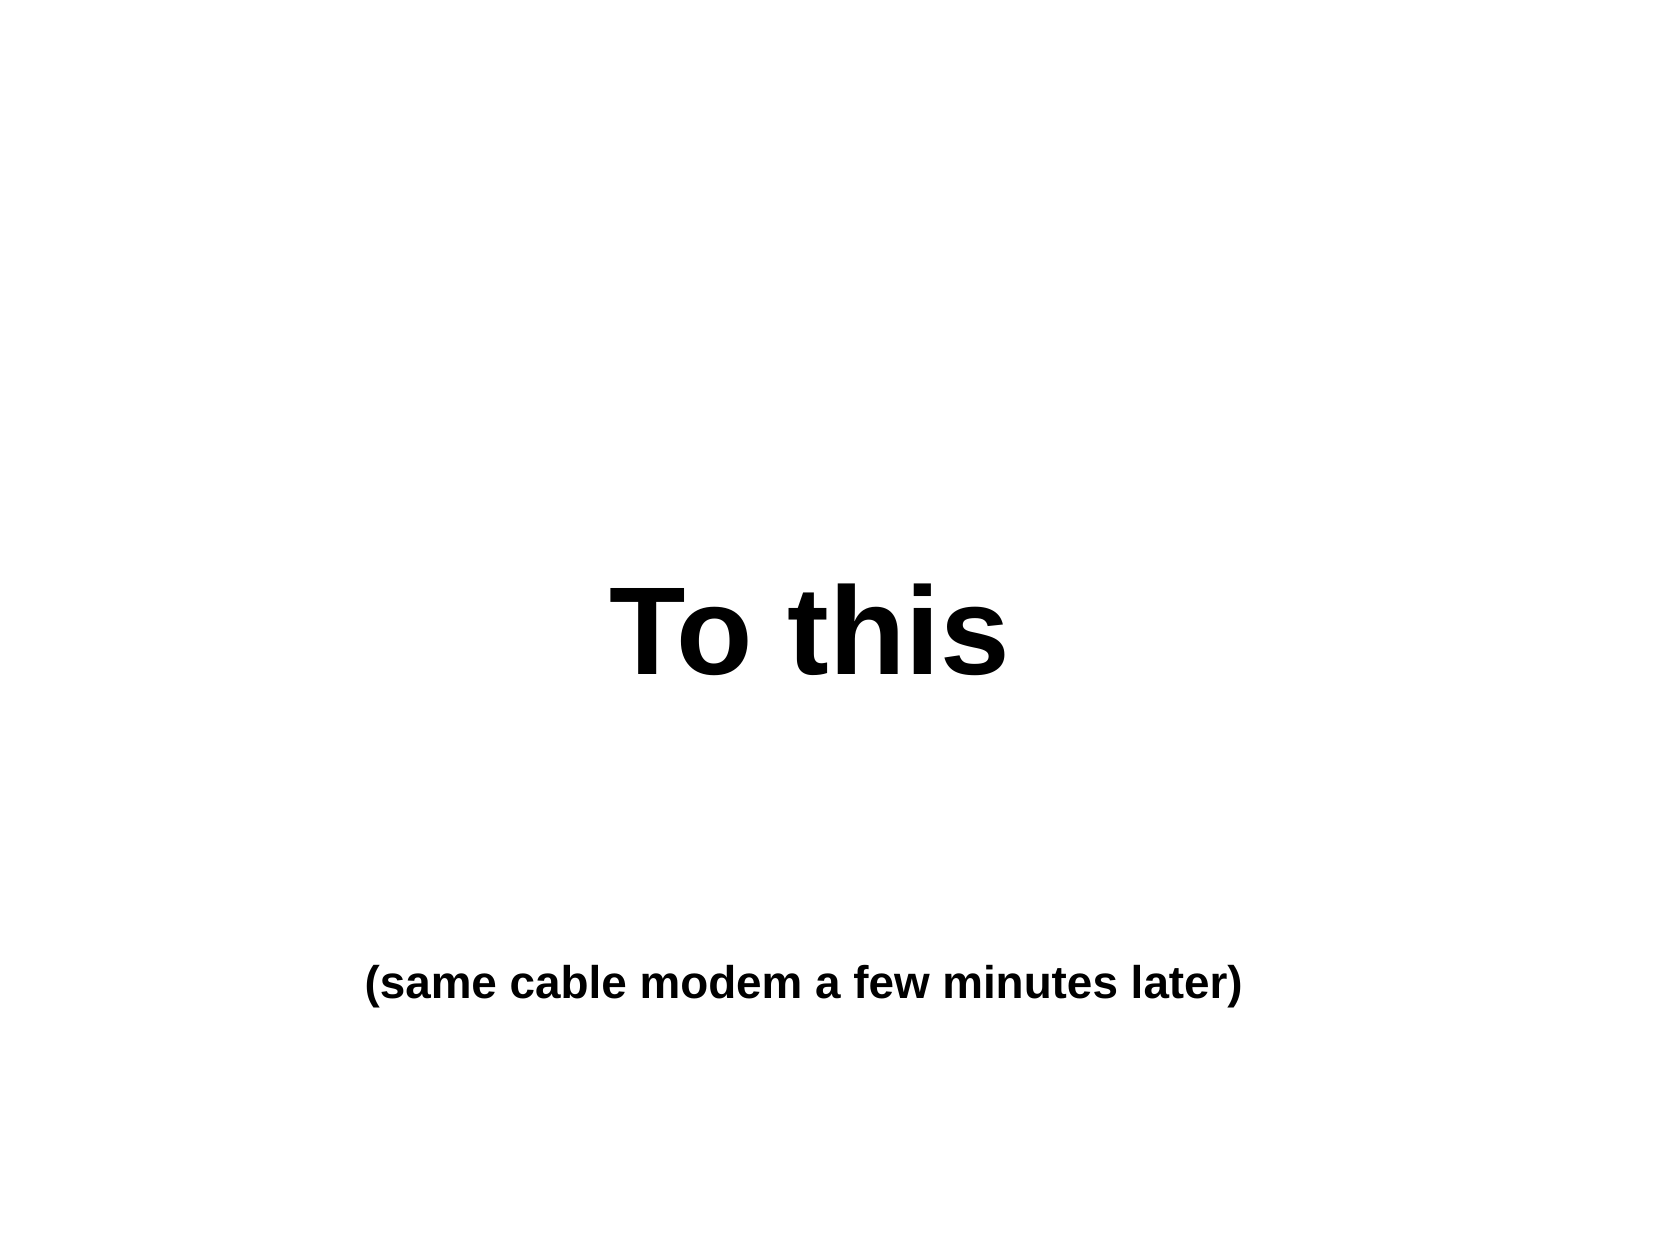

# To this
(same cable modem a few minutes later)